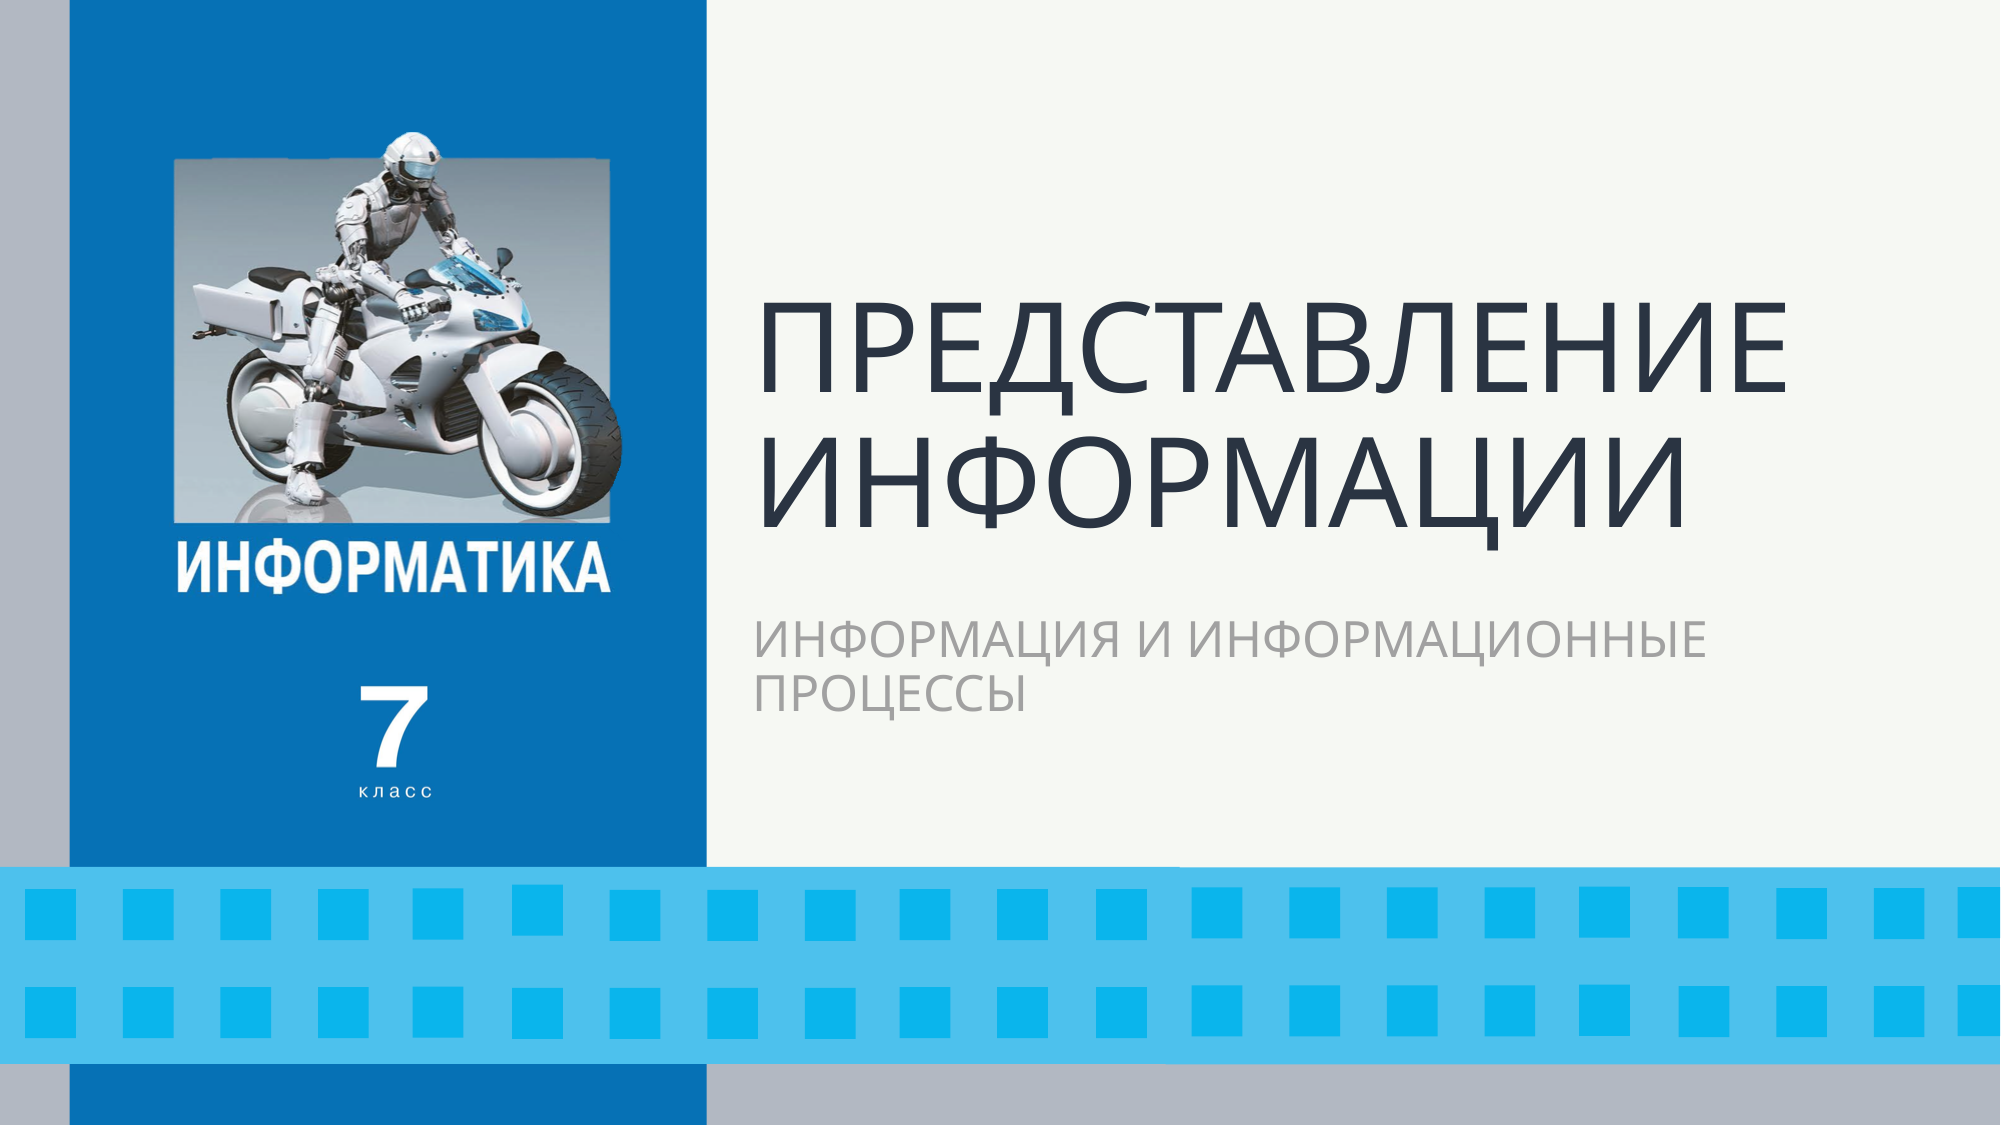

# ПРЕДСТАВЛЕНИЕ ИНФОРМАЦИИ
ИНФОРМАЦИЯ И ИНФОРМАЦИОННЫЕ ПРОЦЕССЫ